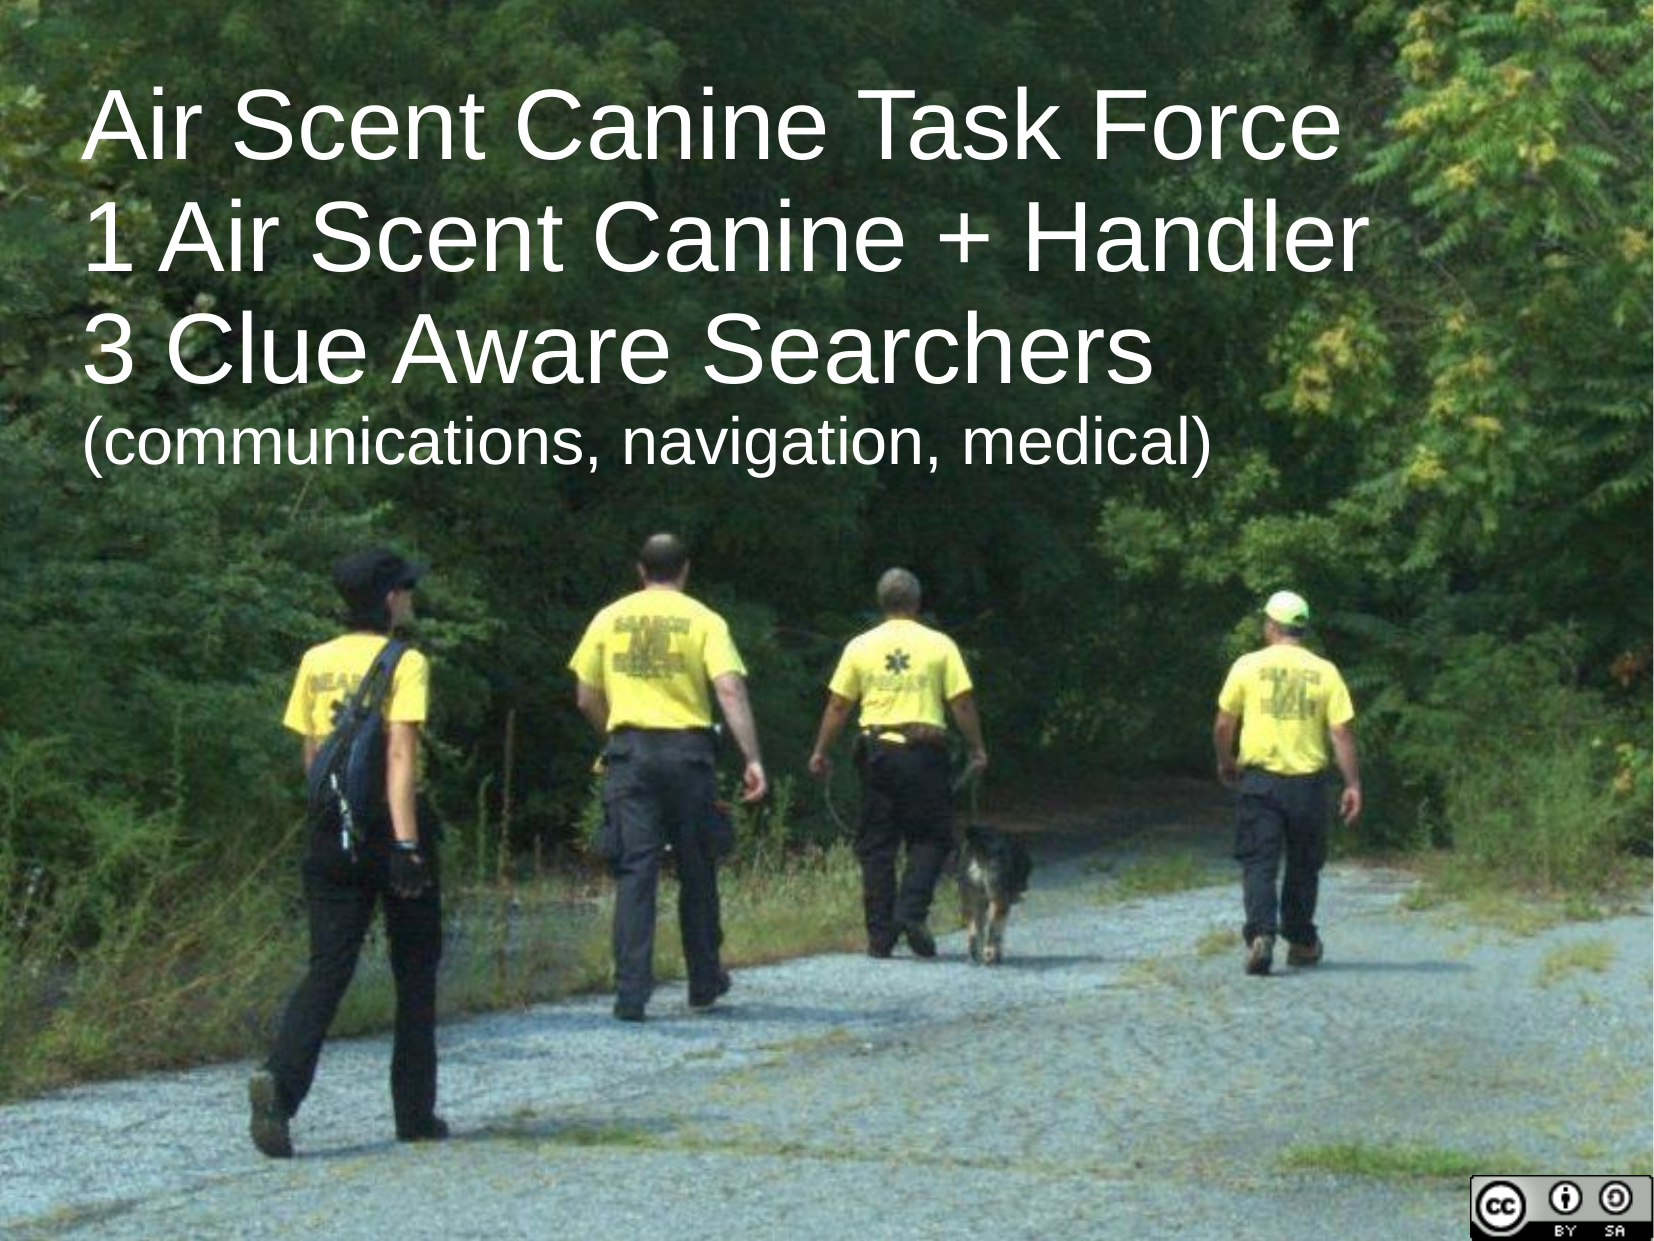

Air Scent Canine Task Force
1 Air Scent Canine + Handler
3 Clue Aware Searchers
(communications, navigation, medical)